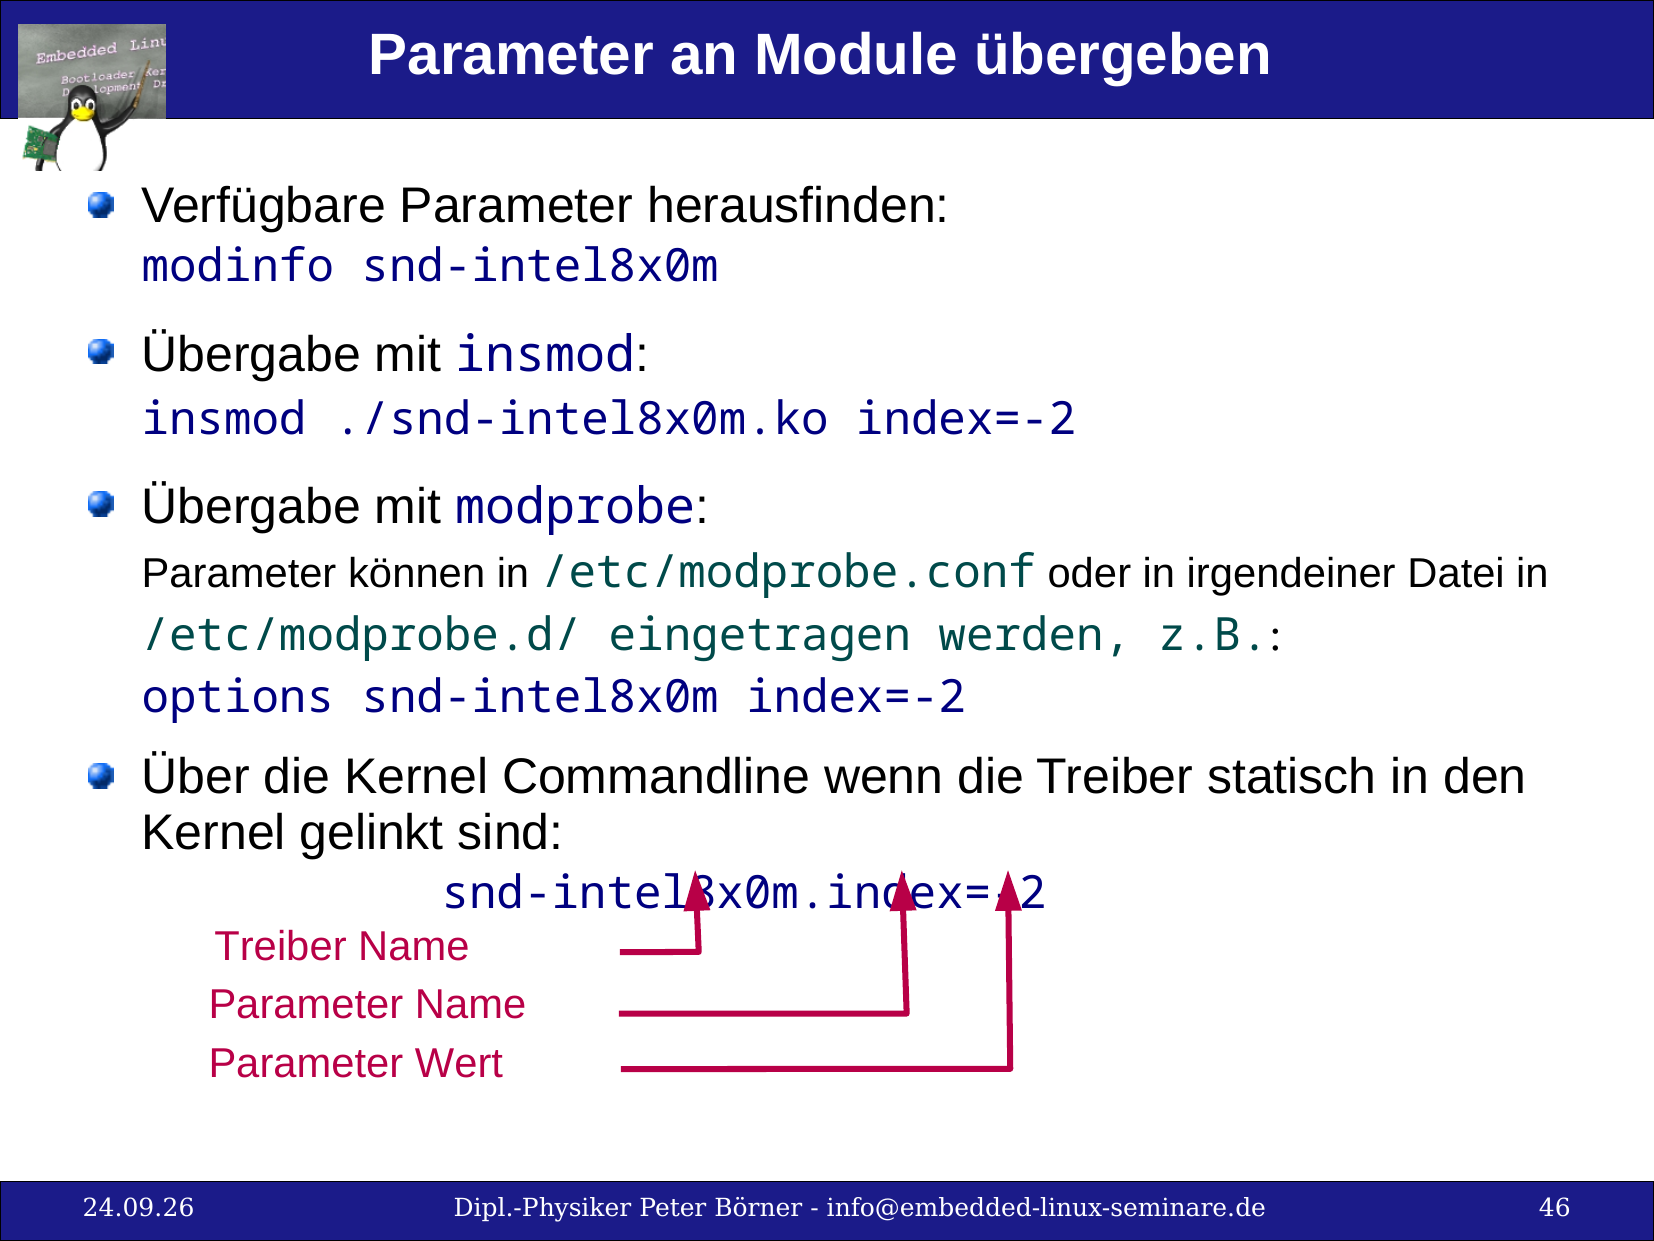

# Parameter an Module übergeben
Verfügbare Parameter herausfinden:
modinfo snd-intel8x0m
Übergabe mit insmod:
insmod ./snd-intel8x0m.ko index=-2
Übergabe mit modprobe:
Parameter können in /etc/modprobe.conf oder in irgendeiner Datei in /etc/modprobe.d/ eingetragen werden, z.B.:
options snd-intel8x0m index=-2
Über die Kernel Commandline wenn die Treiber statisch in den Kernel gelinkt sind:
				snd-intel8x0m.index=-2
Treiber Name
Parameter Name
Parameter Wert
 Dipl.-Physiker Peter Börner - info@embedded-linux-seminare.de
46